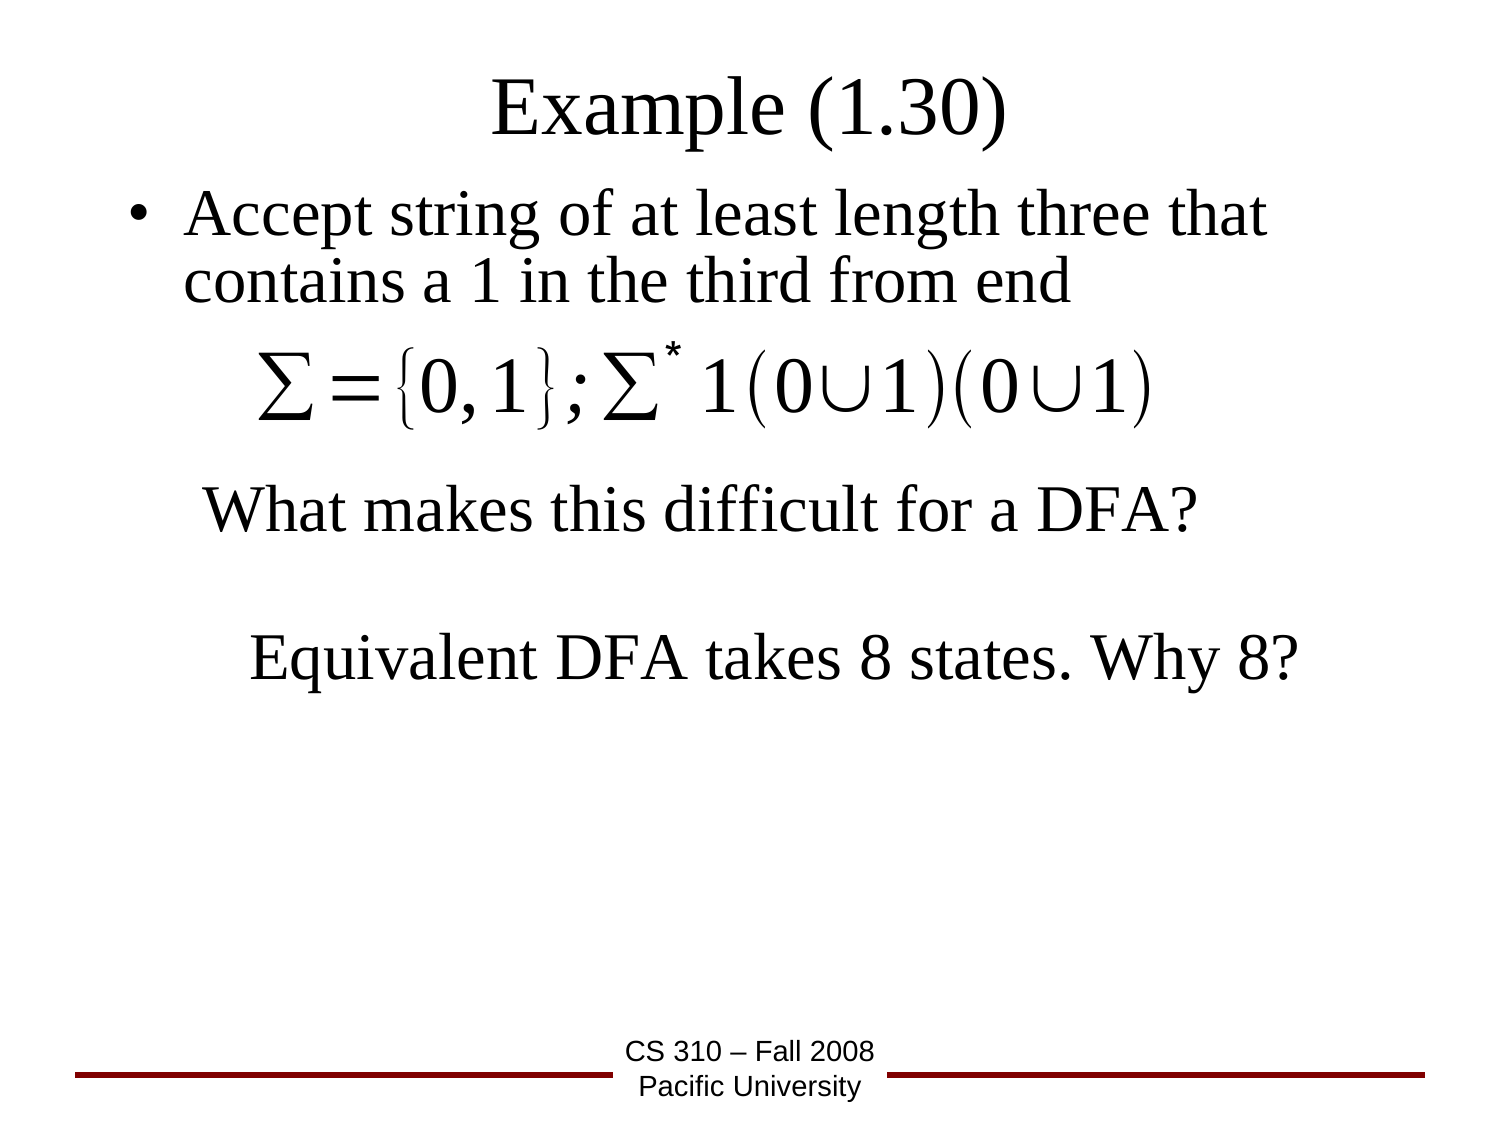

# Example (1.30)
Accept string of at least length three that contains a 1 in the third from end
What makes this difficult for a DFA?
	Equivalent DFA takes 8 states. Why 8?